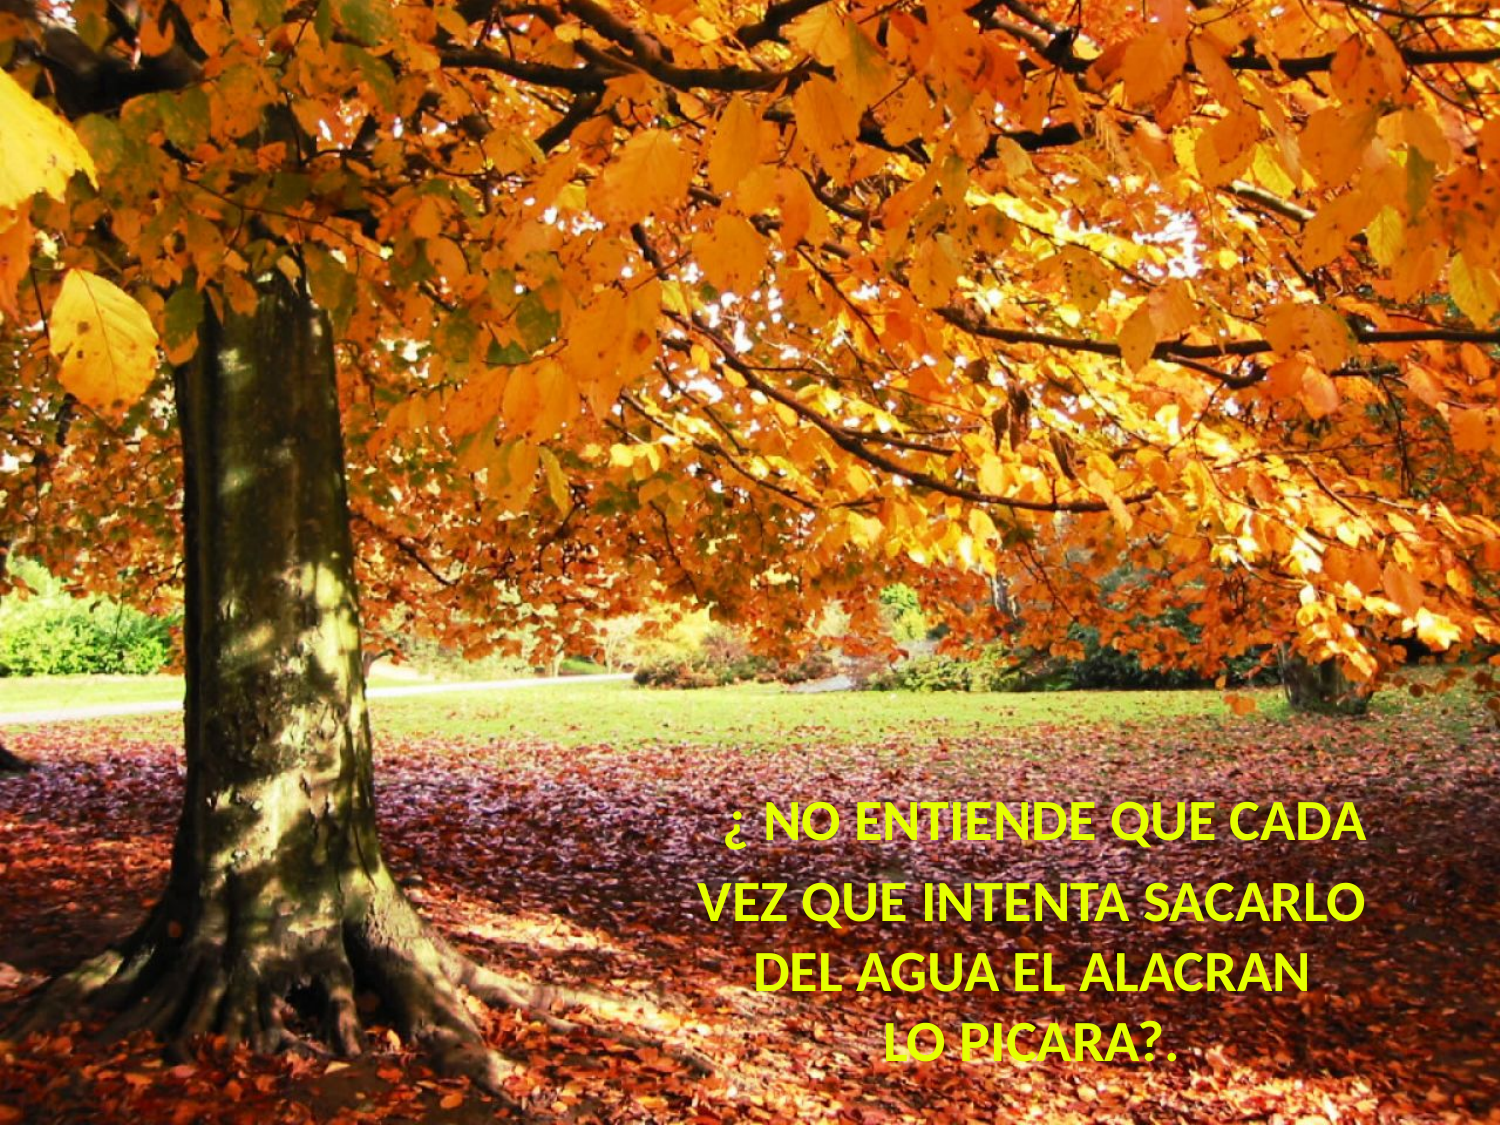

¿ NO ENTIENDE QUE CADA
VEZ QUE INTENTA SACARLO
DEL AGUA EL ALACRAN
LO PICARA?.